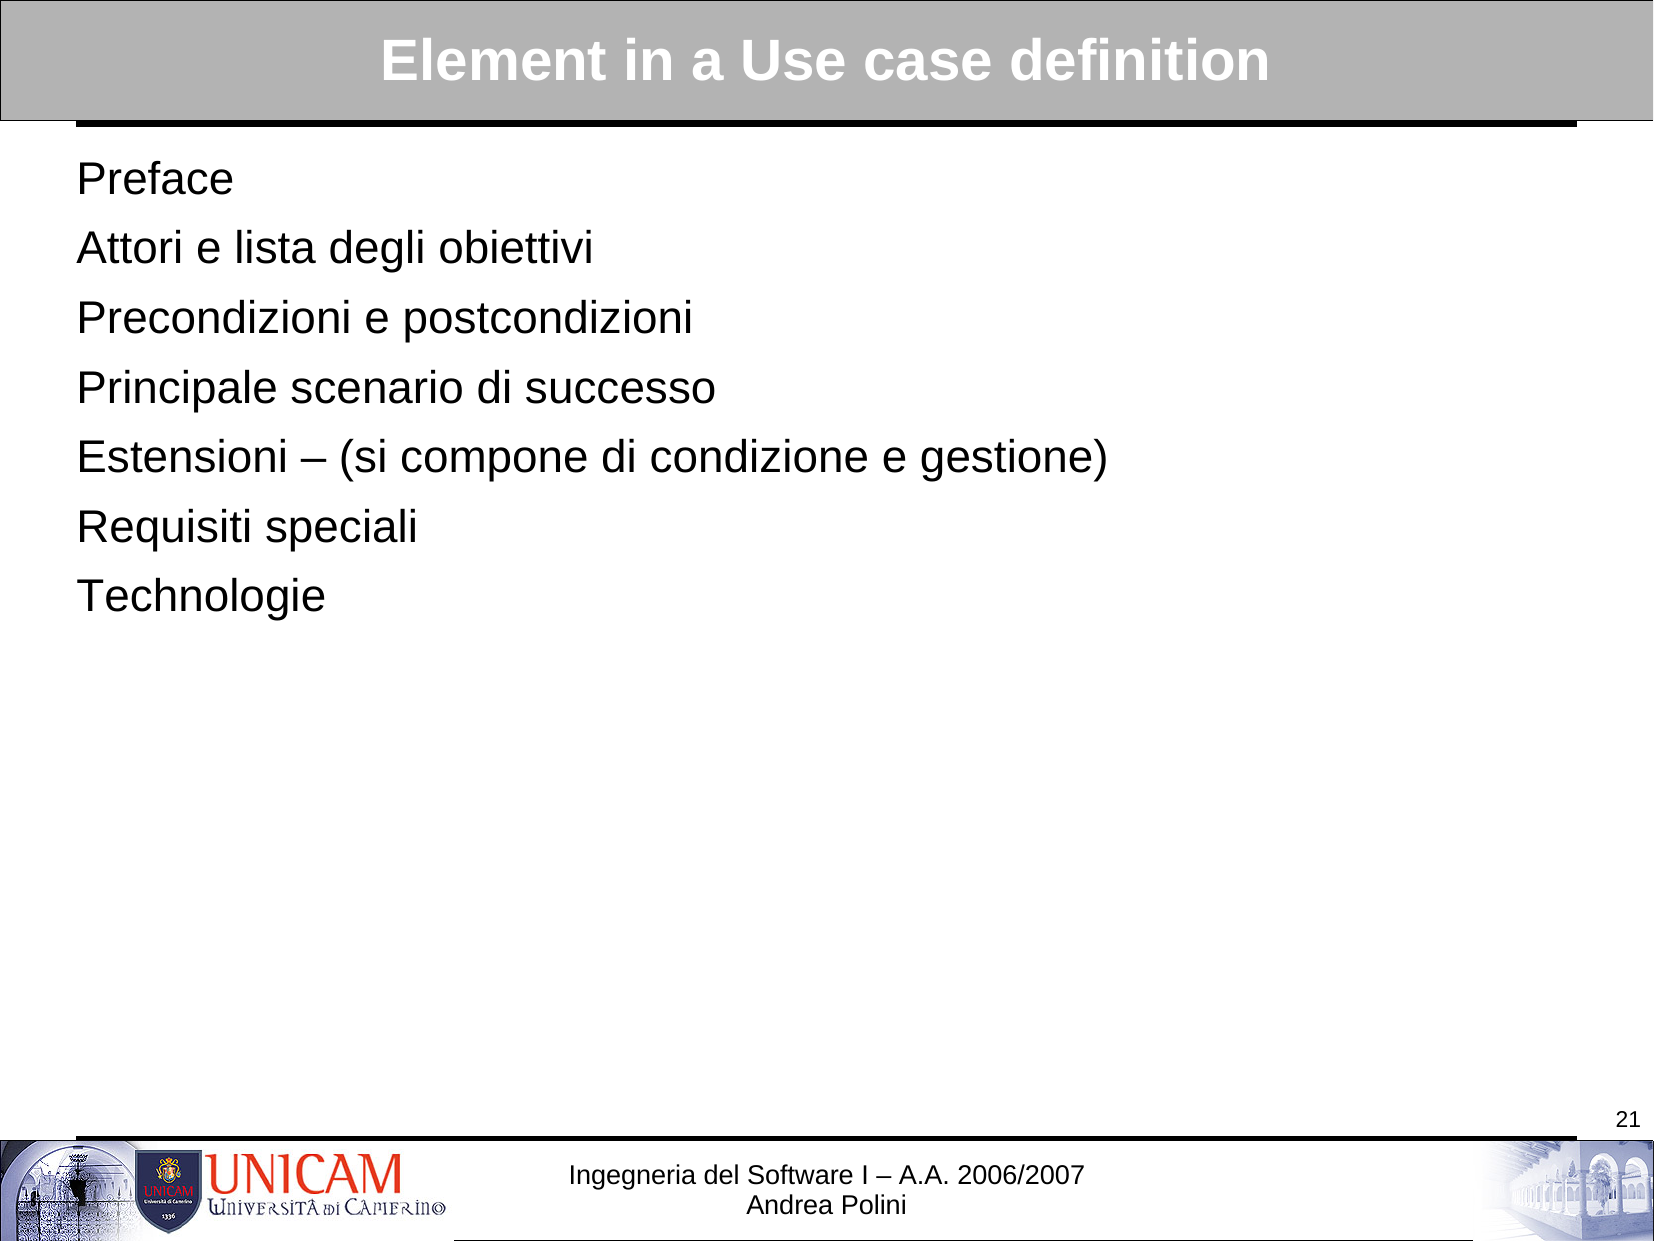

# Element in a Use case definition
Preface
Attori e lista degli obiettivi
Precondizioni e postcondizioni
Principale scenario di successo
Estensioni – (si compone di condizione e gestione)
Requisiti speciali
Technologie
21